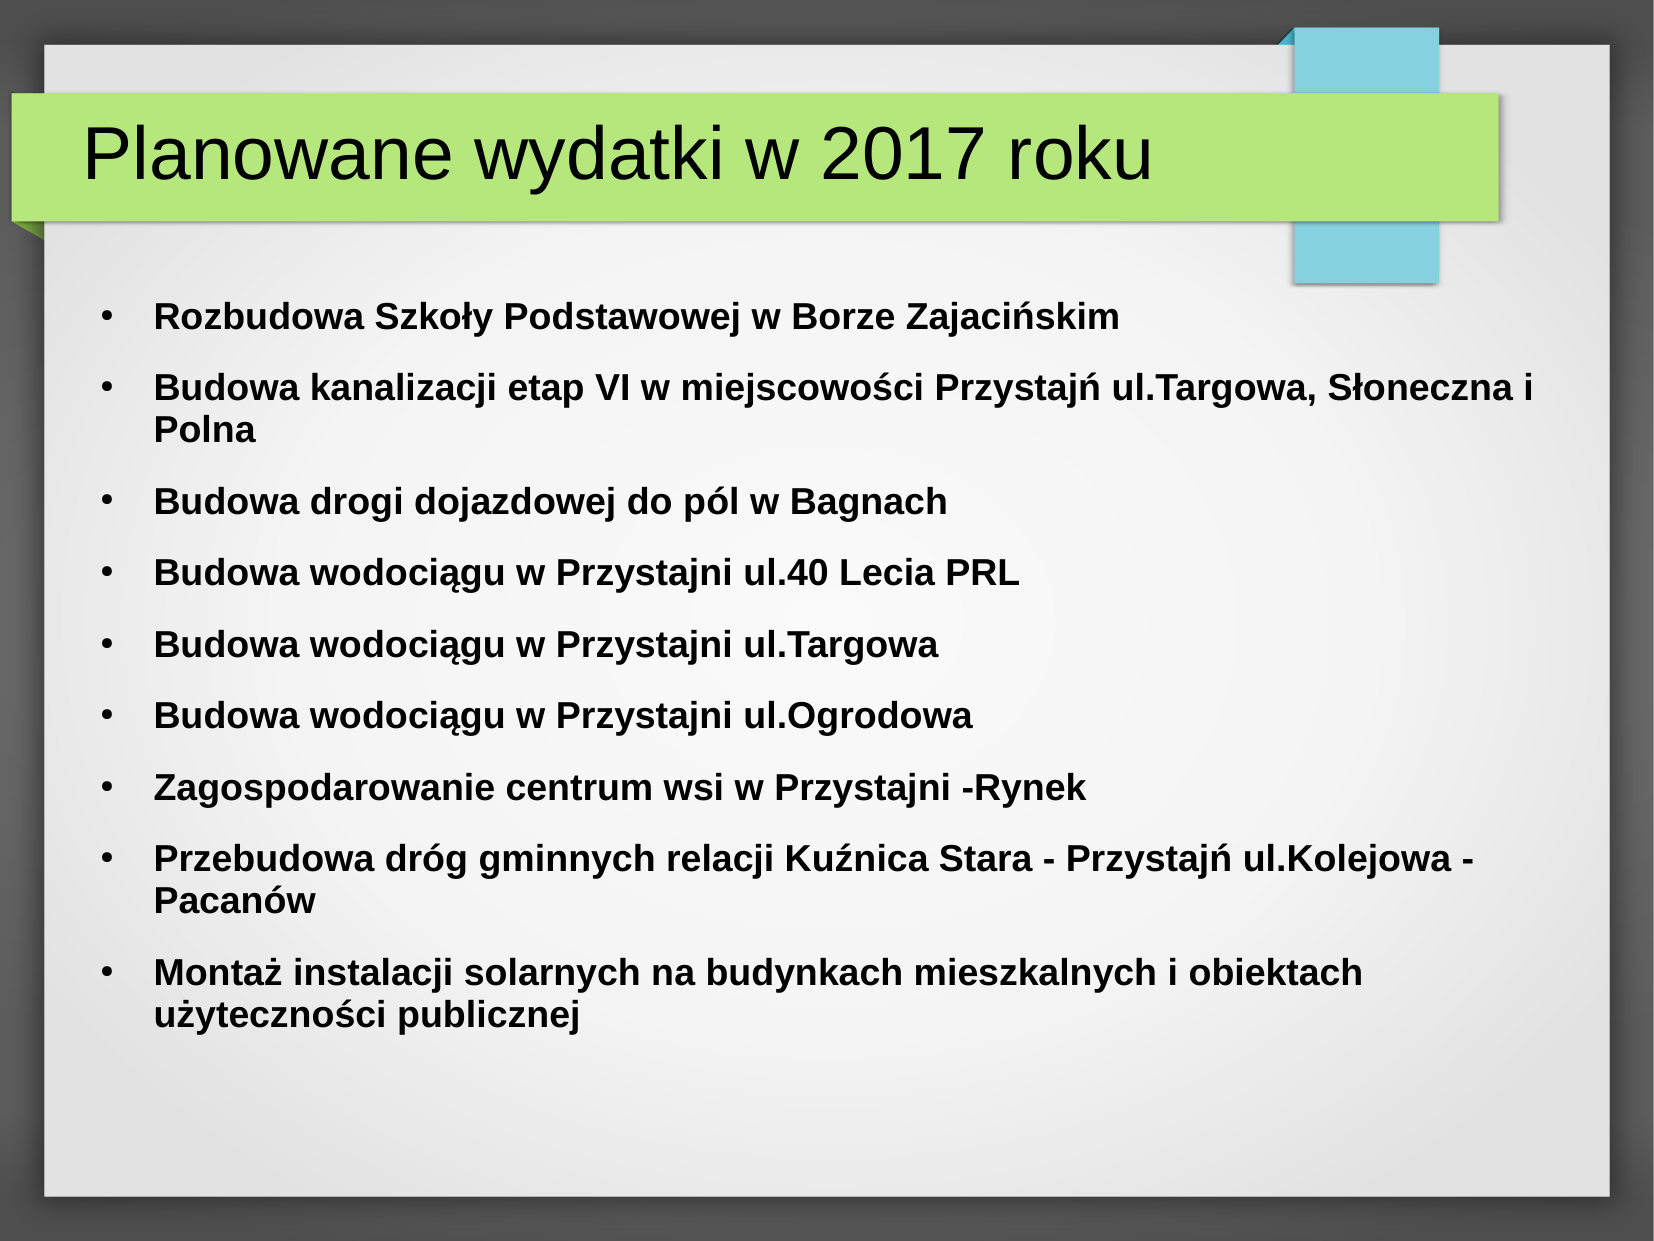

# Planowane wydatki w 2017 roku
Rozbudowa Szkoły Podstawowej w Borze Zajacińskim
Budowa kanalizacji etap VI w miejscowości Przystajń ul.Targowa, Słoneczna i Polna
Budowa drogi dojazdowej do pól w Bagnach
Budowa wodociągu w Przystajni ul.40 Lecia PRL
Budowa wodociągu w Przystajni ul.Targowa
Budowa wodociągu w Przystajni ul.Ogrodowa
Zagospodarowanie centrum wsi w Przystajni -Rynek
Przebudowa dróg gminnych relacji Kuźnica Stara - Przystajń ul.Kolejowa - Pacanów
Montaż instalacji solarnych na budynkach mieszkalnych i obiektach użyteczności publicznej